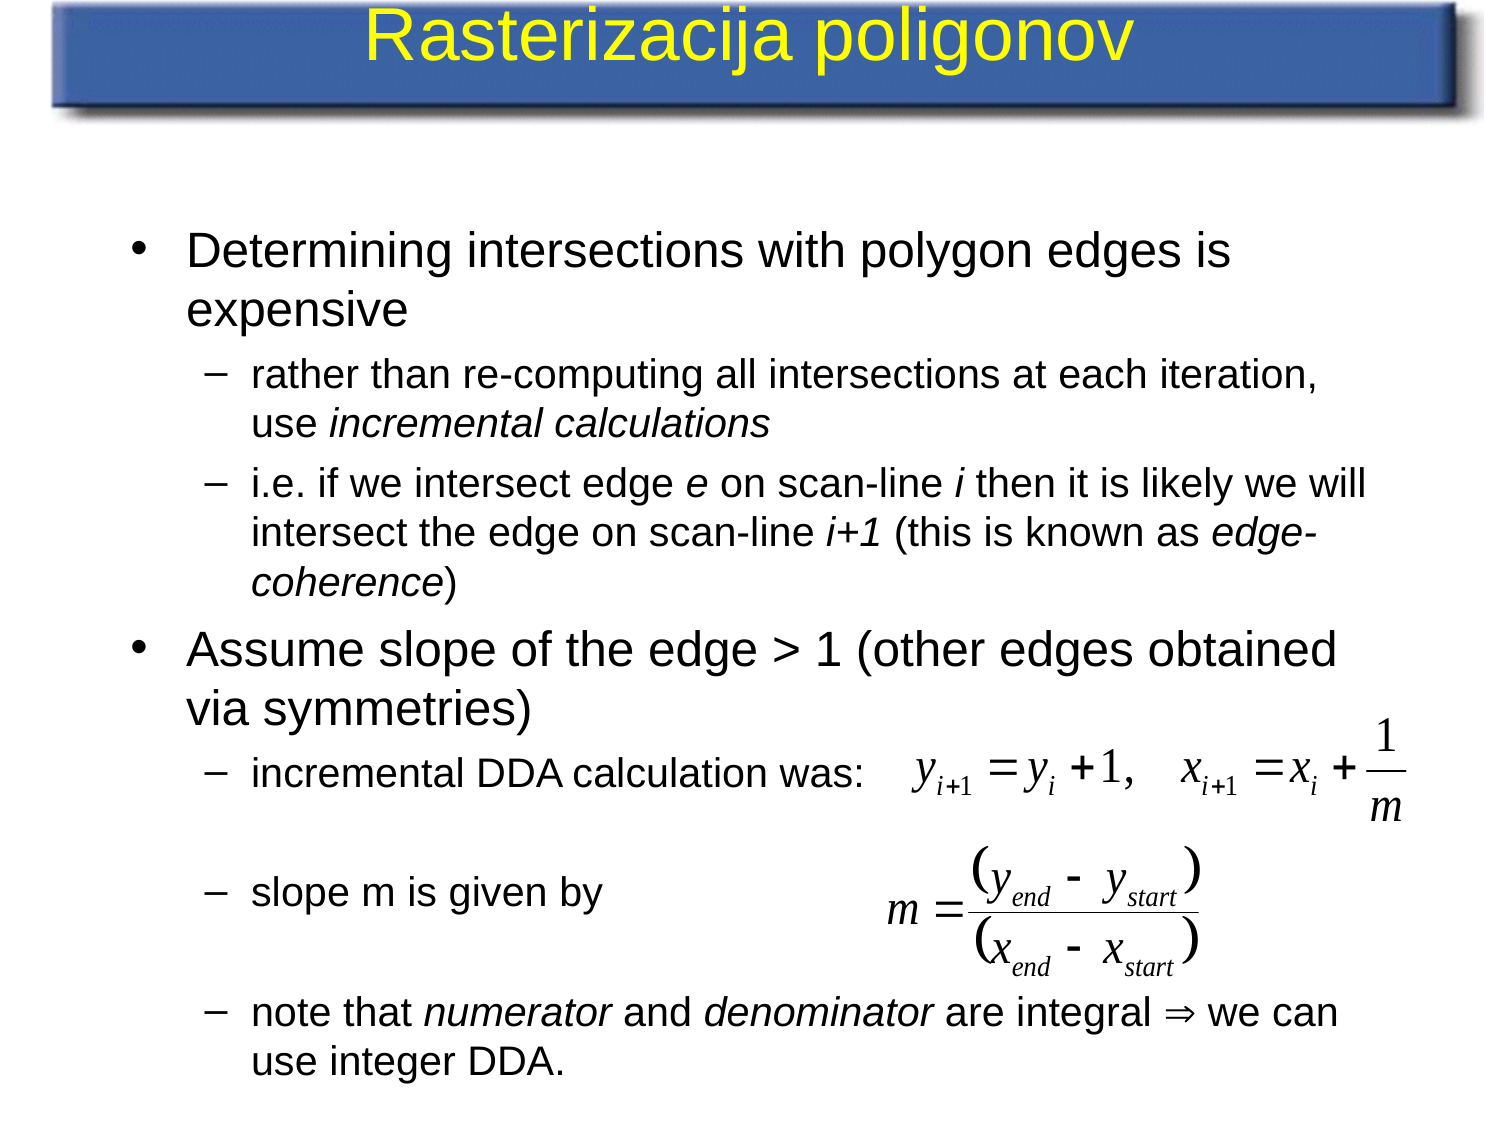

# Rasterizacija poligonov
Determining intersections with polygon edges is expensive
rather than re-computing all intersections at each iteration, use incremental calculations
i.e. if we intersect edge e on scan-line i then it is likely we will intersect the edge on scan-line i+1 (this is known as edge-coherence)
Assume slope of the edge > 1 (other edges obtained via symmetries)
incremental DDA calculation was:
slope m is given by
note that numerator and denominator are integral  we can use integer DDA.